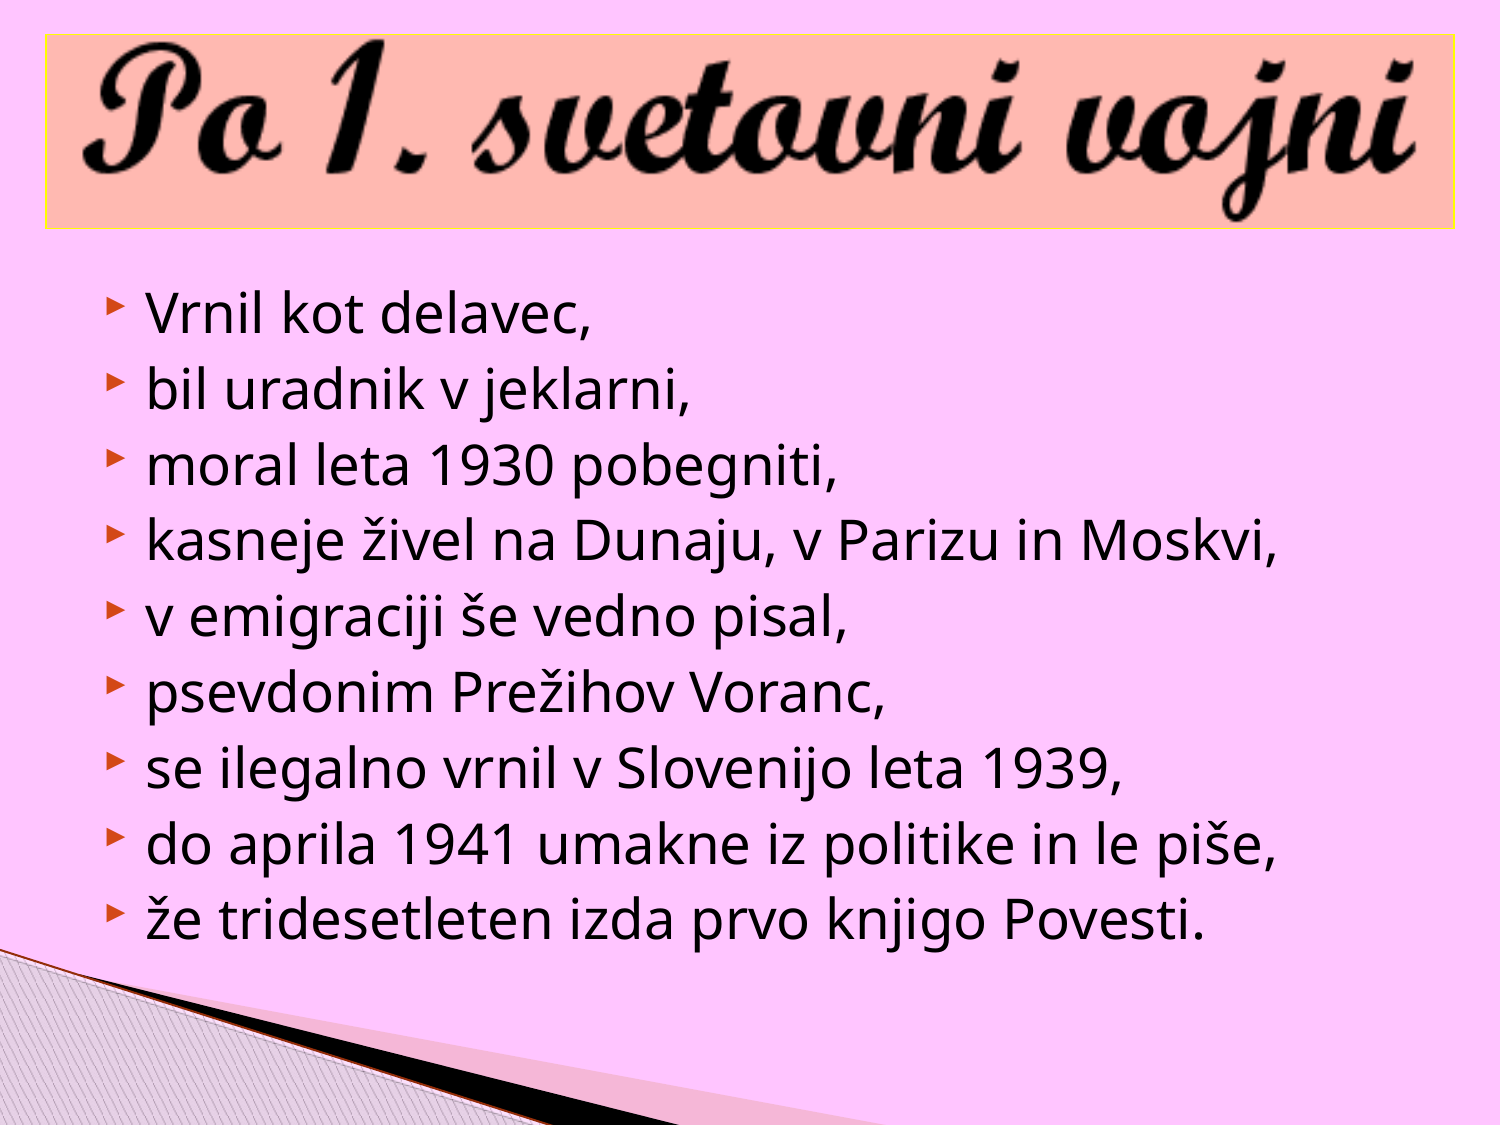

# Vrnil kot delavec,
bil uradnik v jeklarni,
moral leta 1930 pobegniti,
kasneje živel na Dunaju, v Parizu in Moskvi,
v emigraciji še vedno pisal,
psevdonim Prežihov Voranc,
se ilegalno vrnil v Slovenijo leta 1939,
do aprila 1941 umakne iz politike in le piše,
že tridesetleten izda prvo knjigo Povesti.